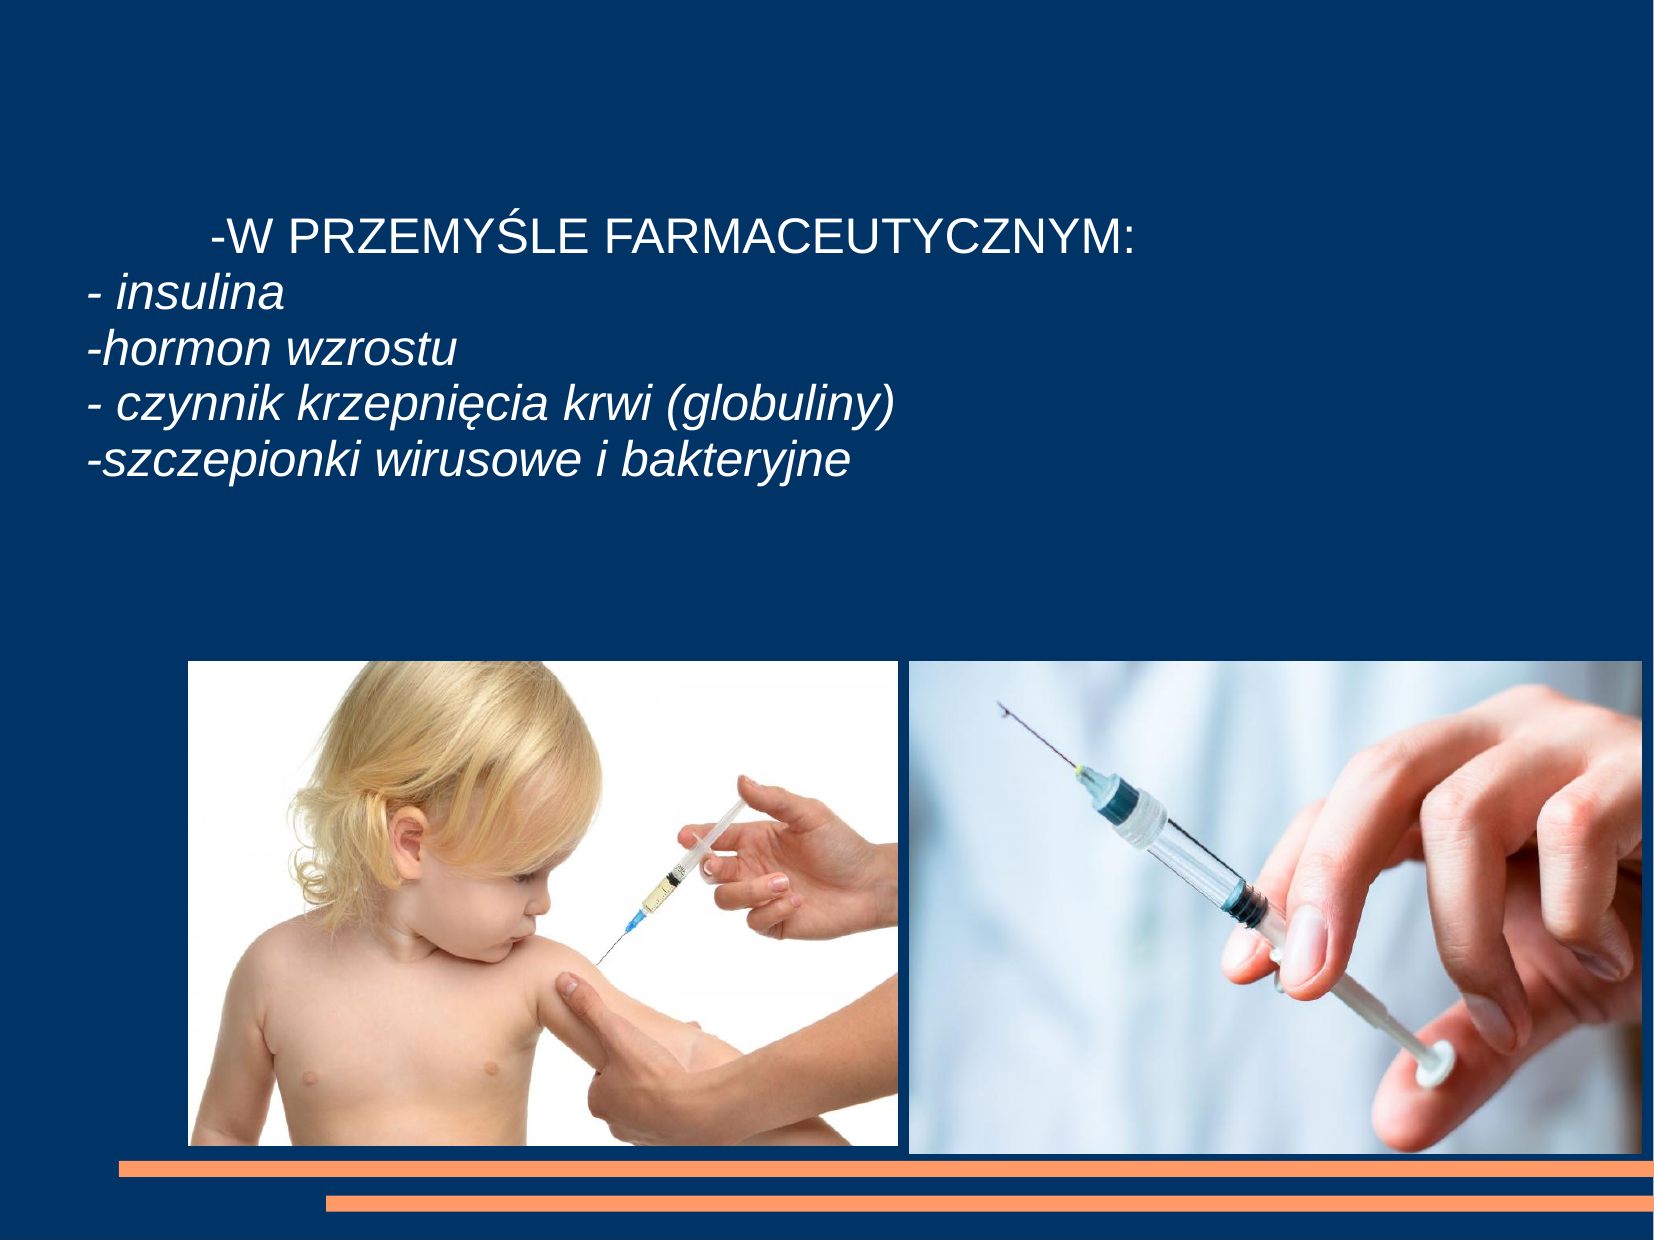

-W PRZEMYŚLE FARMACEUTYCZNYM:
- insulina
-hormon wzrostu
- czynnik krzepnięcia krwi (globuliny)
-szczepionki wirusowe i bakteryjne